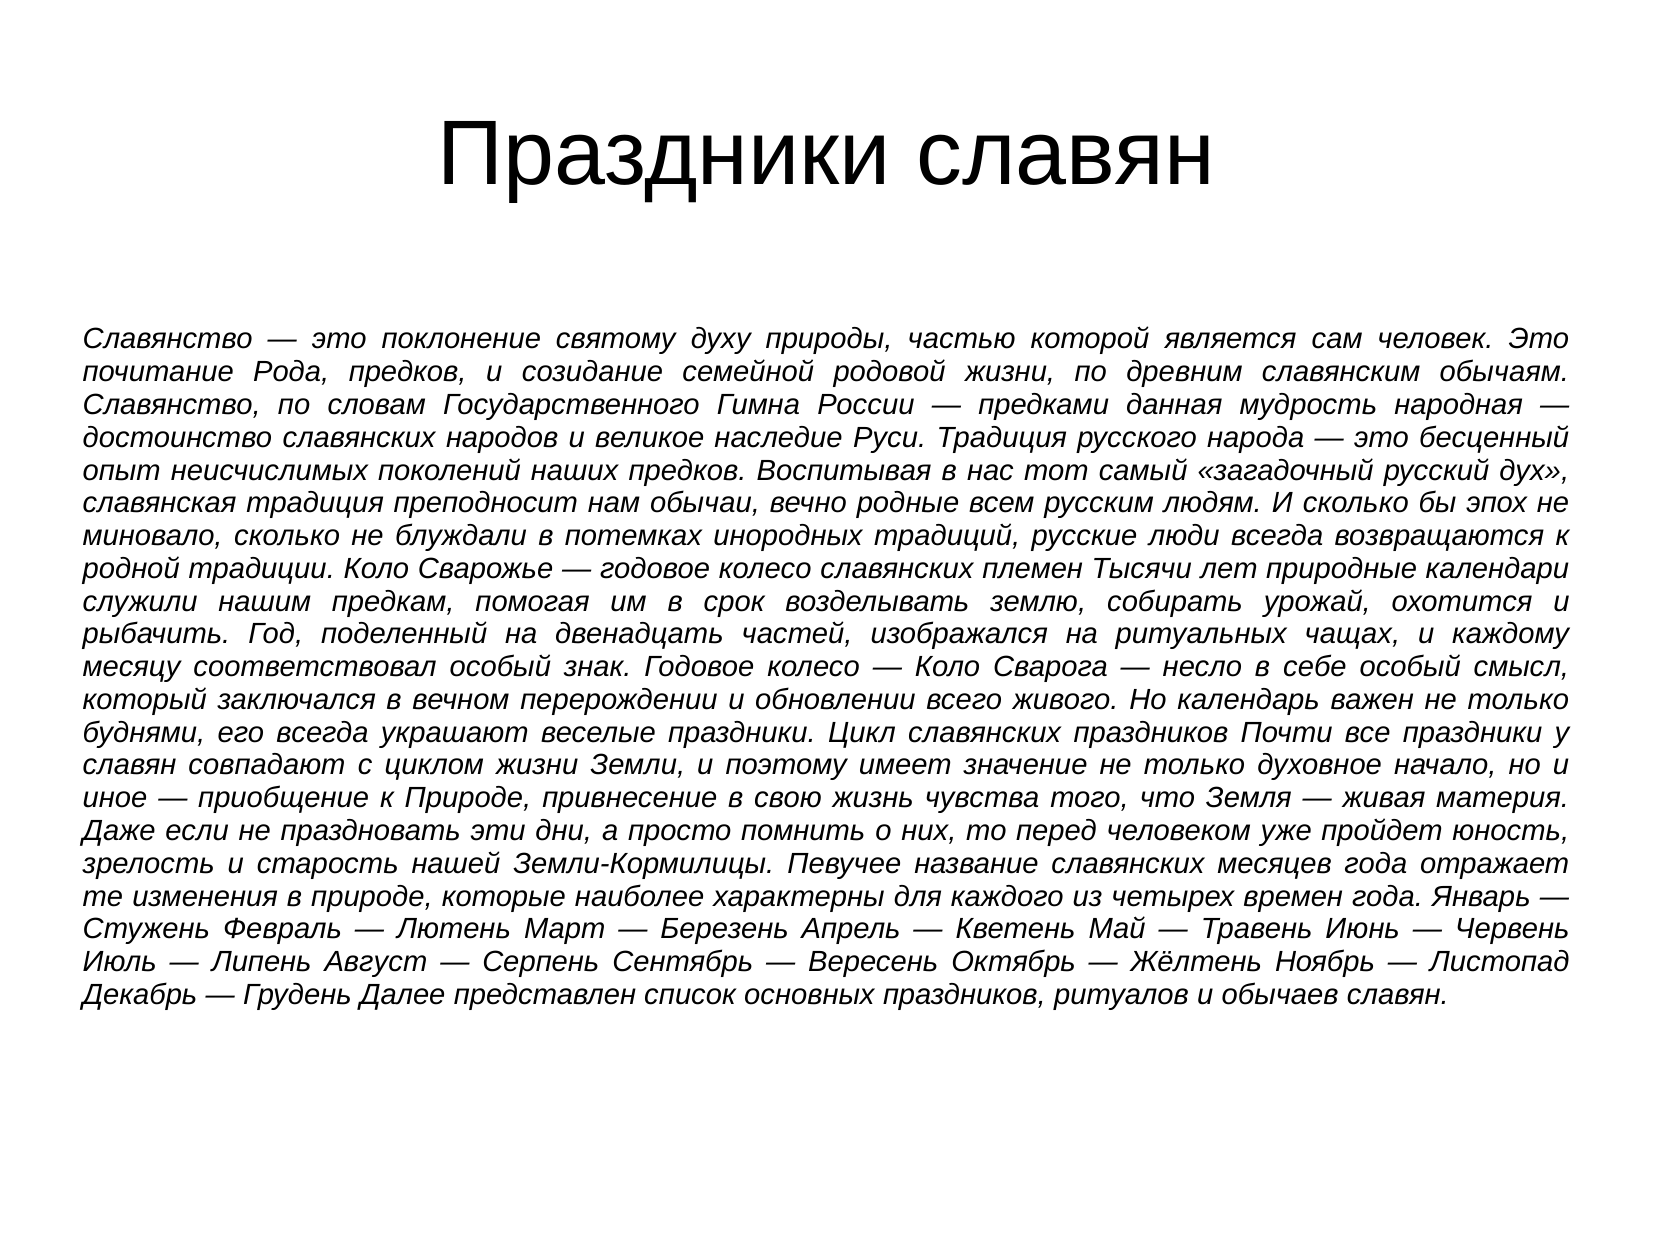

# Праздники славян
Славянство — это поклонение святому духу природы, частью которой является сам человек. Это почитание Рода, предков, и созидание семейной родовой жизни, по древним славянским обычаям. Славянство, по словам Государственного Гимна России — предками данная мудрость народная — достоинство славянских народов и великое наследие Руси. Традиция русского народа — это бесценный опыт неисчислимых поколений наших предков. Воспитывая в нас тот самый «загадочный русский дух», славянская традиция преподносит нам обычаи, вечно родные всем русским людям. И сколько бы эпох не миновало, сколько не блуждали в потемках инородных традиций, русские люди всегда возвращаются к родной традиции. Коло Сварожье — годовое колесо славянских племен Тысячи лет природные календари служили нашим предкам, помогая им в срок возделывать землю, собирать урожай, охотится и рыбачить. Год, поделенный на двенадцать частей, изображался на ритуальных чащах, и каждому месяцу соответствовал особый знак. Годовое колесо — Коло Сварога — несло в себе особый смысл, который заключался в вечном перерождении и обновлении всего живого. Но календарь важен не только буднями, его всегда украшают веселые праздники. Цикл славянских праздников Почти все праздники у славян совпадают с циклом жизни Земли, и поэтому имеет значение не только духовное начало, но и иное — приобщение к Природе, привнесение в свою жизнь чувства того, что Земля — живая материя. Даже если не праздновать эти дни, а просто помнить о них, то перед человеком уже пройдет юность, зрелость и старость нашей Земли-Кормилицы. Певучее название славянских месяцев года отражает те изменения в природе, которые наиболее характерны для каждого из четырех времен года. Январь — Стужень Февраль — Лютень Март — Березень Апрель — Кветень Май — Травень Июнь — Червень Июль — Липень Август — Серпень Сентябрь — Вересень Октябрь — Жёлтень Ноябрь — Листопад Декабрь — Грудень Далее представлен список основных праздников, ритуалов и обычаев славян.